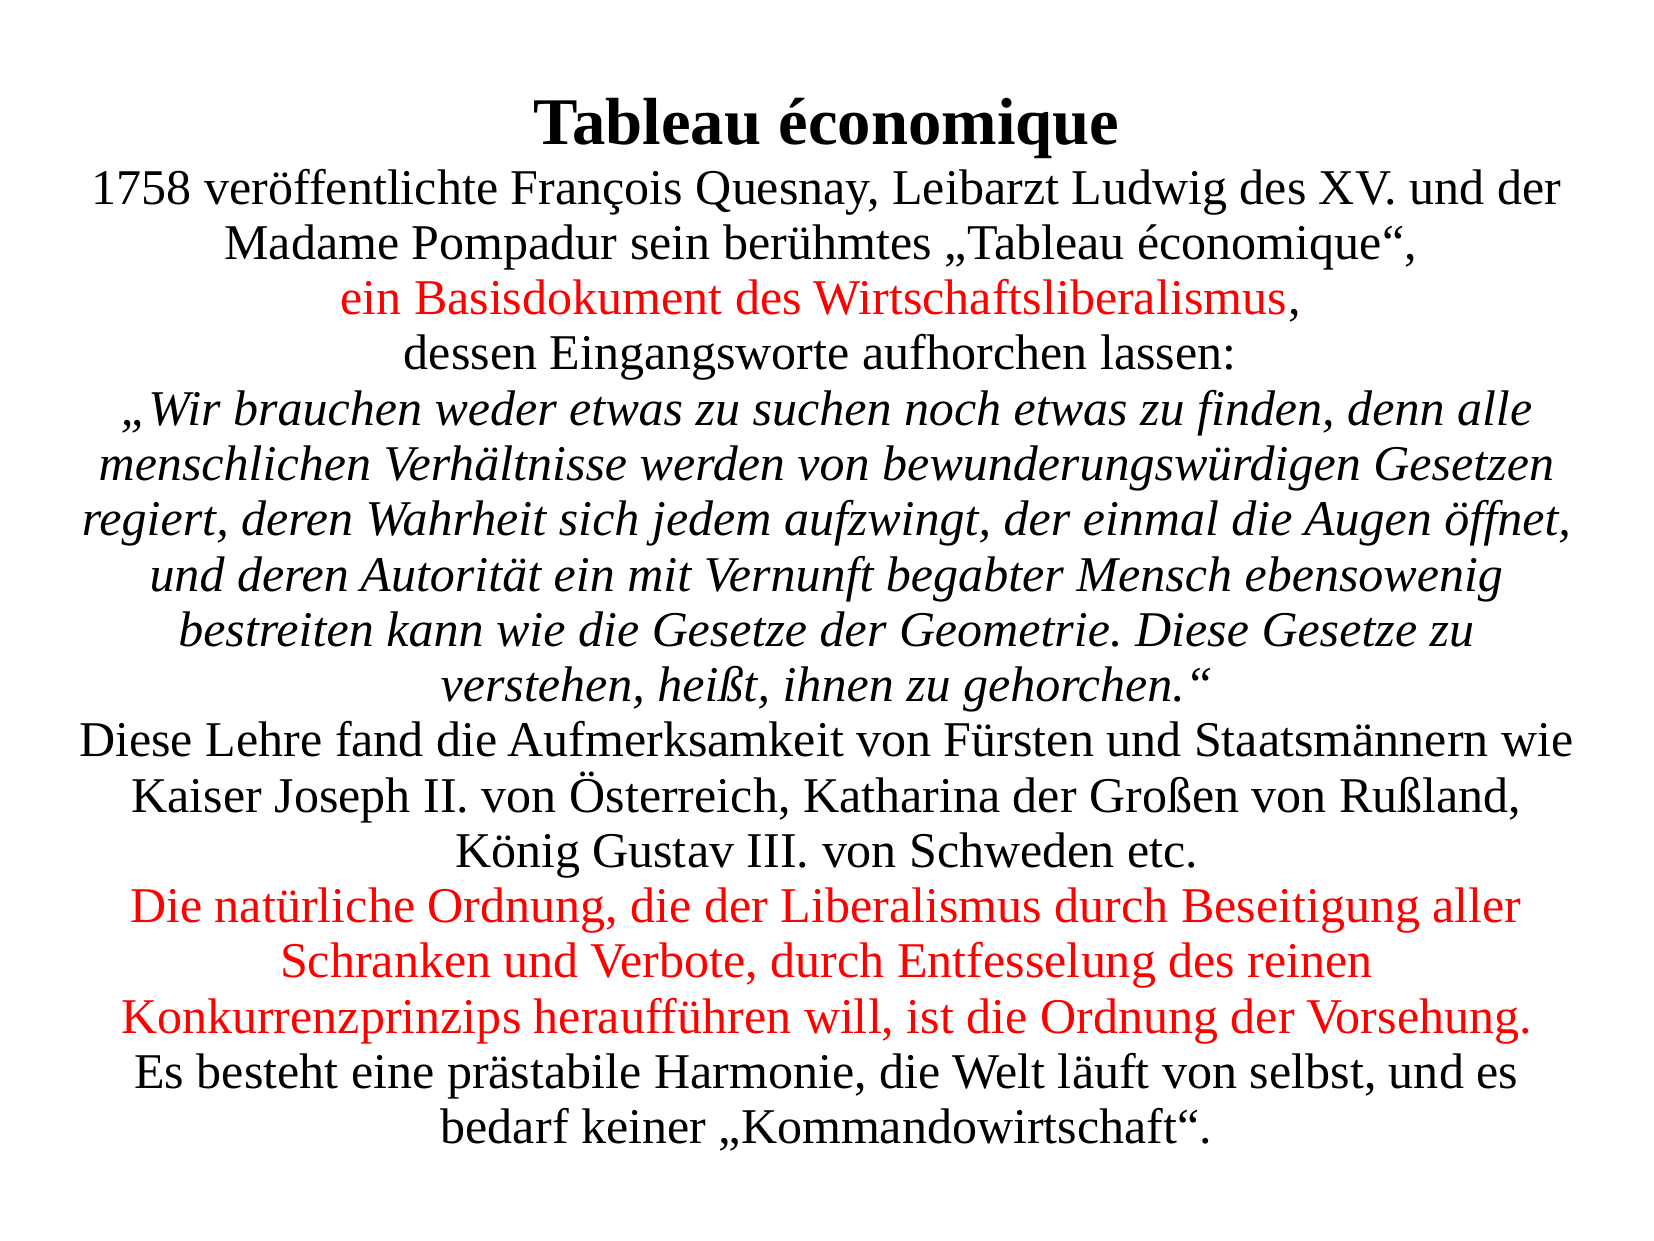

Tableau économique
1758 veröffentlichte François Quesnay, Leibarzt Ludwig des XV. und der Madame Pompadur sein berühmtes „Tableau économique“,
ein Basisdokument des Wirtschaftsliberalismus,
dessen Eingangsworte aufhorchen lassen:
„Wir brauchen weder etwas zu suchen noch etwas zu finden, denn alle menschlichen Verhältnisse werden von bewunderungswürdigen Gesetzen regiert, deren Wahrheit sich jedem aufzwingt, der einmal die Augen öffnet, und deren Autorität ein mit Vernunft begabter Mensch ebensowenig bestreiten kann wie die Gesetze der Geometrie. Diese Gesetze zu verstehen, heißt, ihnen zu gehorchen.“
Diese Lehre fand die Aufmerksamkeit von Fürsten und Staatsmännern wie Kaiser Joseph II. von Österreich, Katharina der Großen von Rußland, König Gustav III. von Schweden etc.
Die natürliche Ordnung, die der Liberalismus durch Beseitigung aller Schranken und Verbote, durch Entfesselung des reinen Konkurrenzprinzips heraufführen will, ist die Ordnung der Vorsehung.
Es besteht eine prästabile Harmonie, die Welt läuft von selbst, und es bedarf keiner „Kommandowirtschaft“.